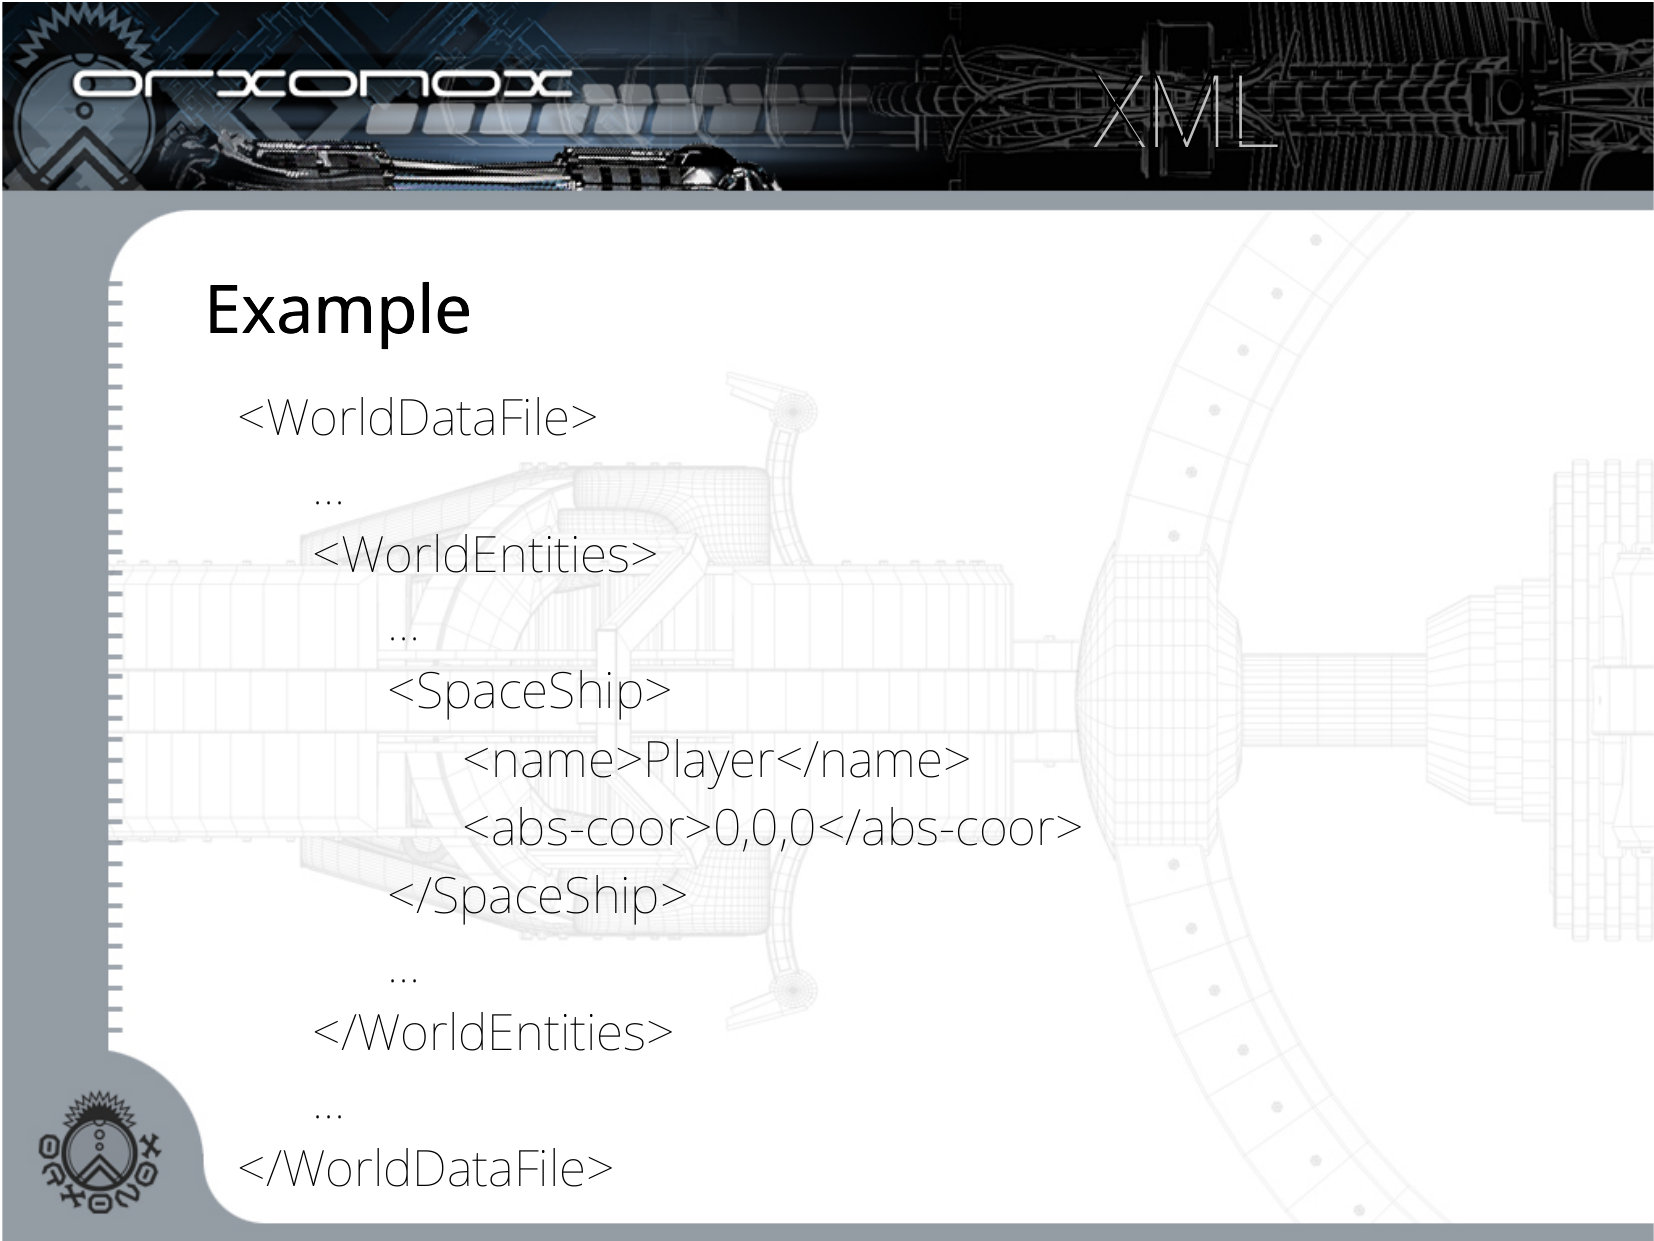

XML
Example
<WorldDataFile>
	...
	<WorldEntities>
		...
		<SpaceShip>
			<name>Player</name>
			<abs-coor>0,0,0</abs-coor>
		</SpaceShip>
		...
	</WorldEntities>
	...
</WorldDataFile>